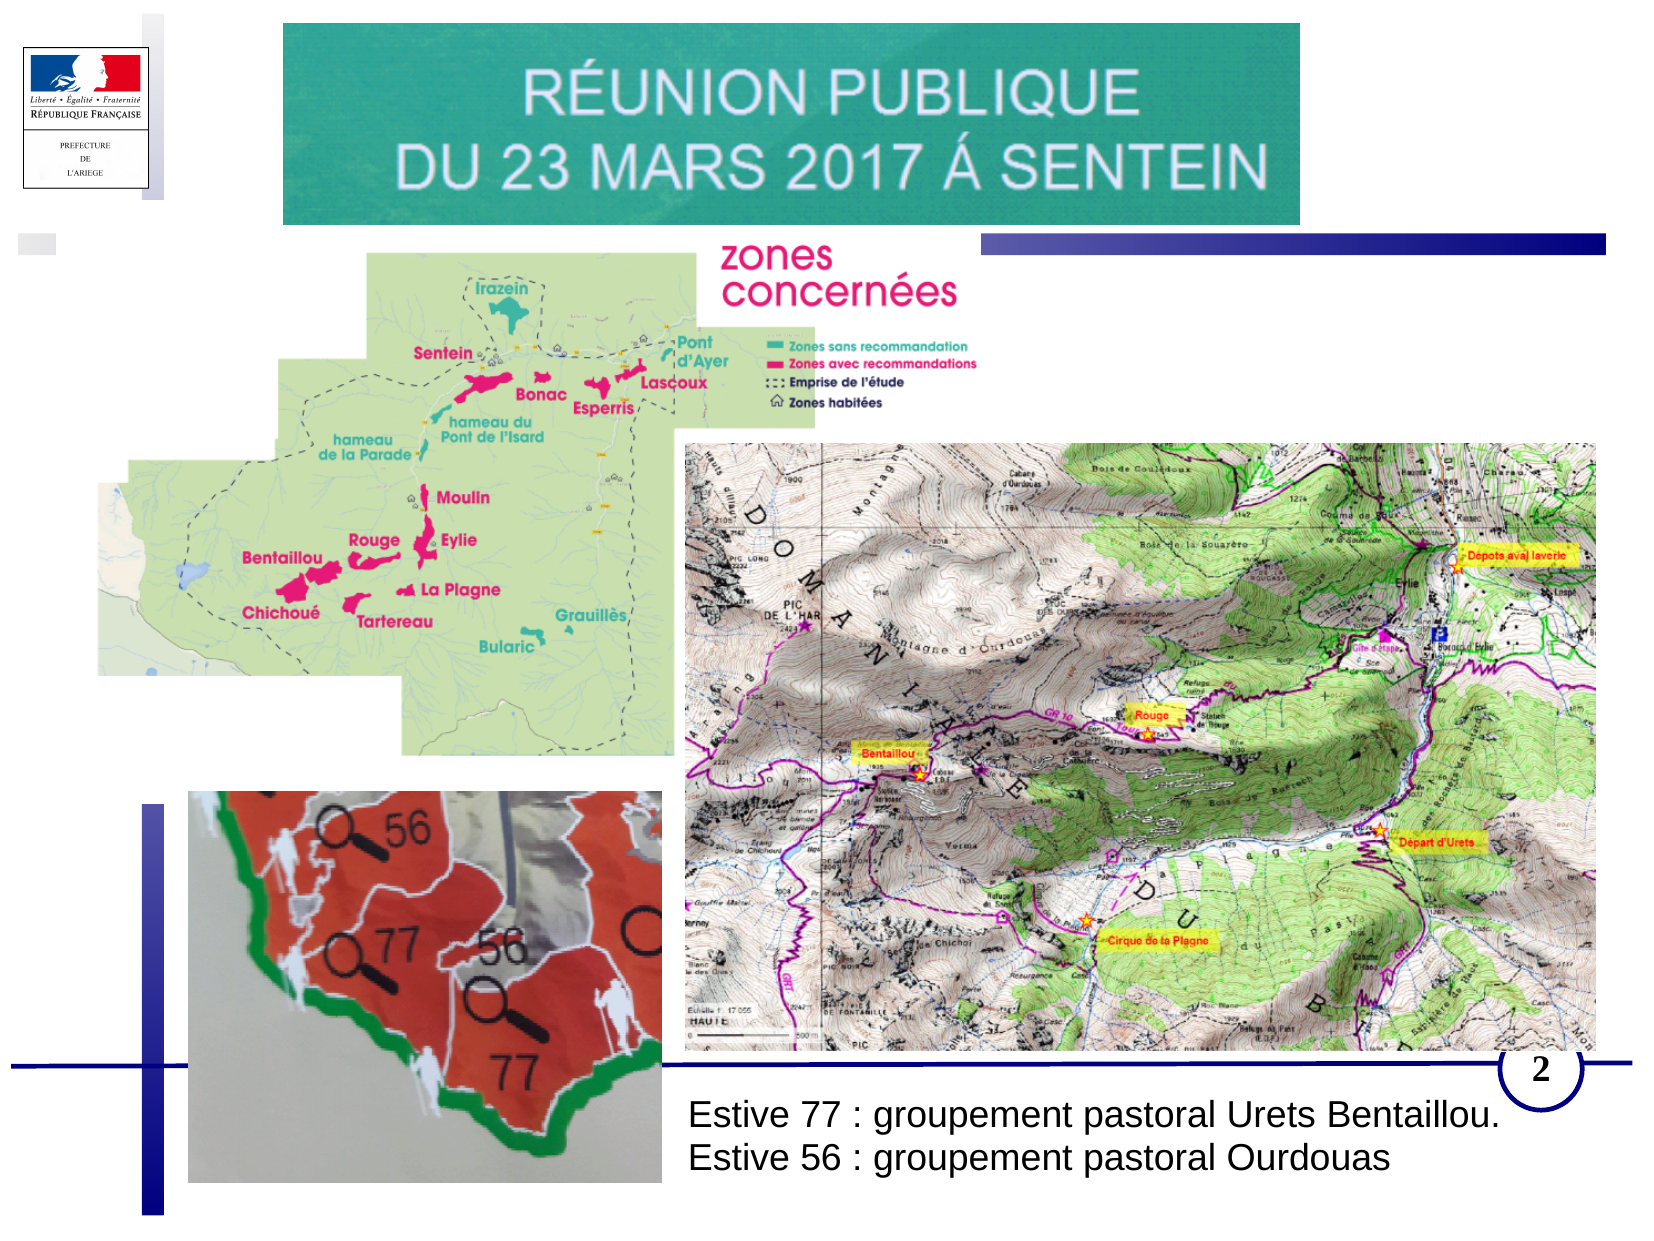

Estive 77 : groupement pastoral Urets Bentaillou.
Estive 56 : groupement pastoral Ourdouas